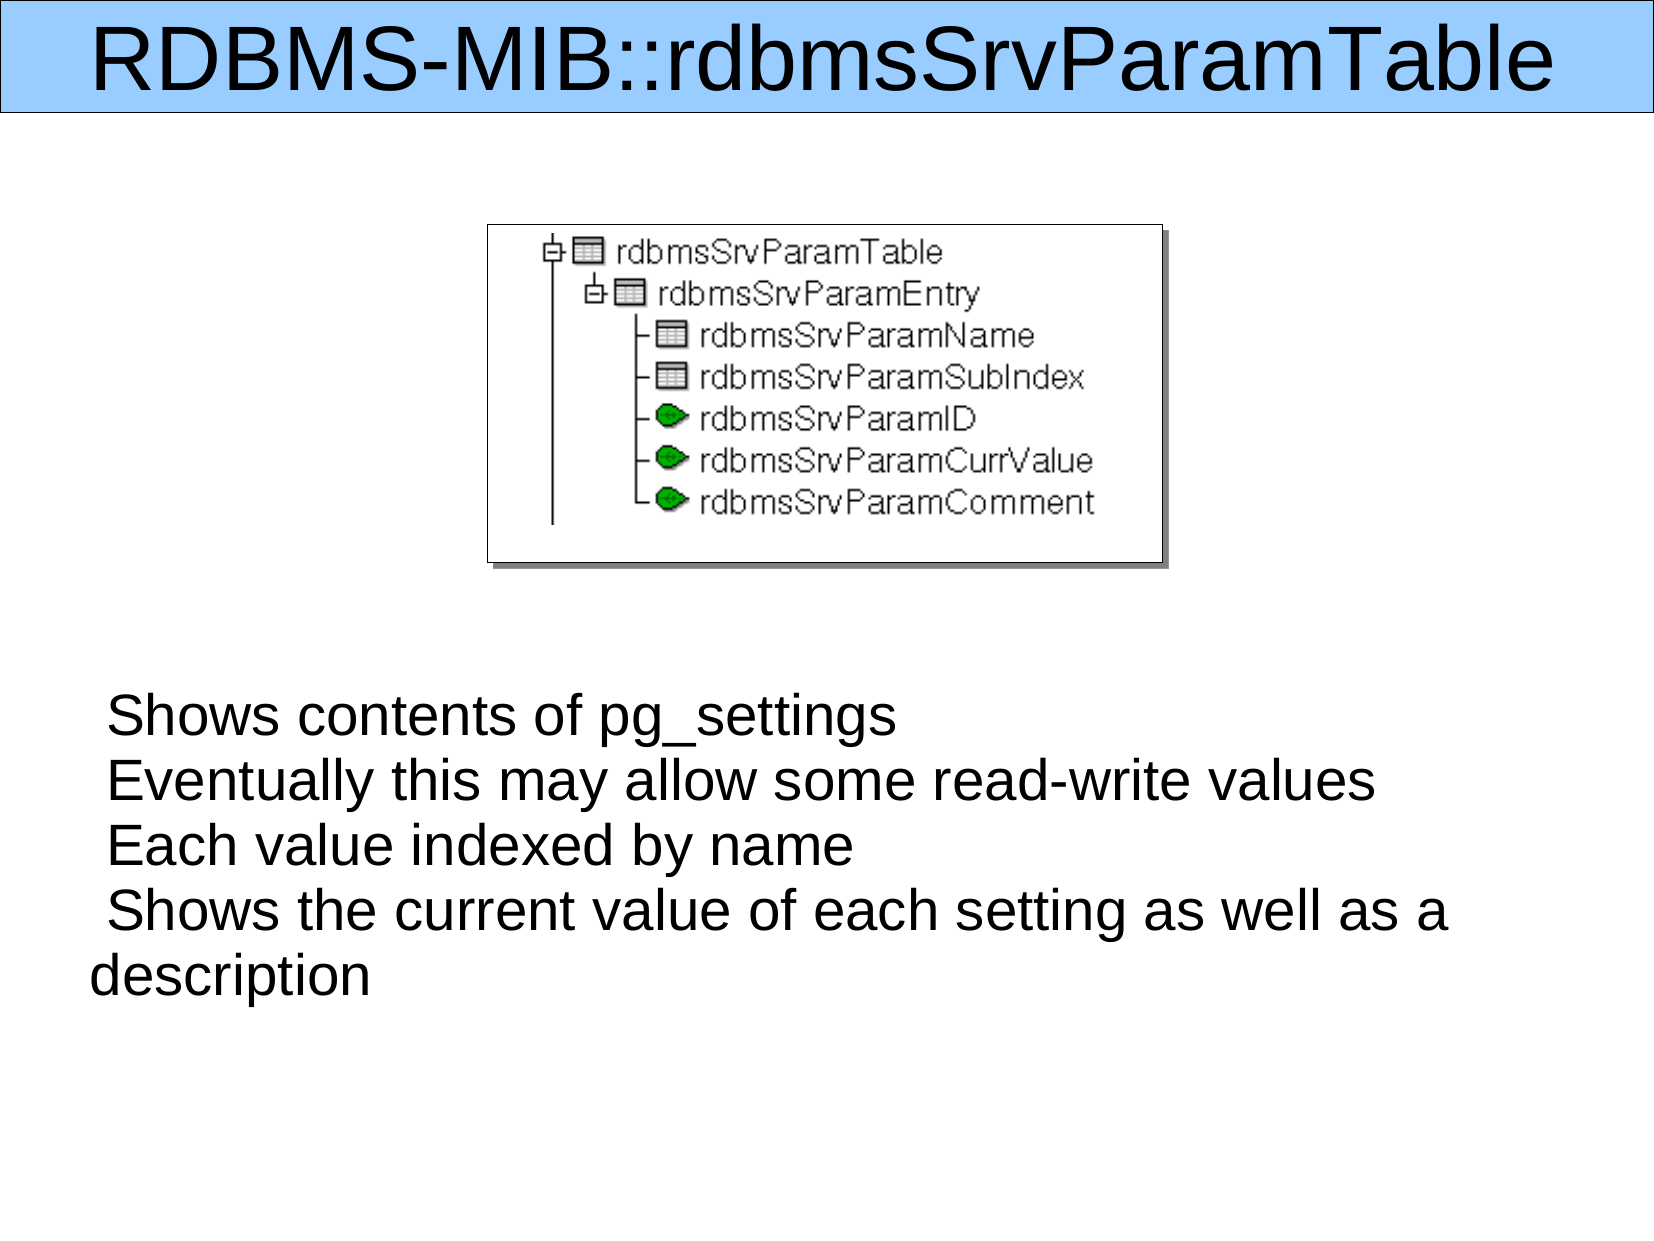

RDBMS-MIB::rdbmsSrvParamTable
 Shows contents of pg_settings
 Eventually this may allow some read-write values
 Each value indexed by name
 Shows the current value of each setting as well as a description